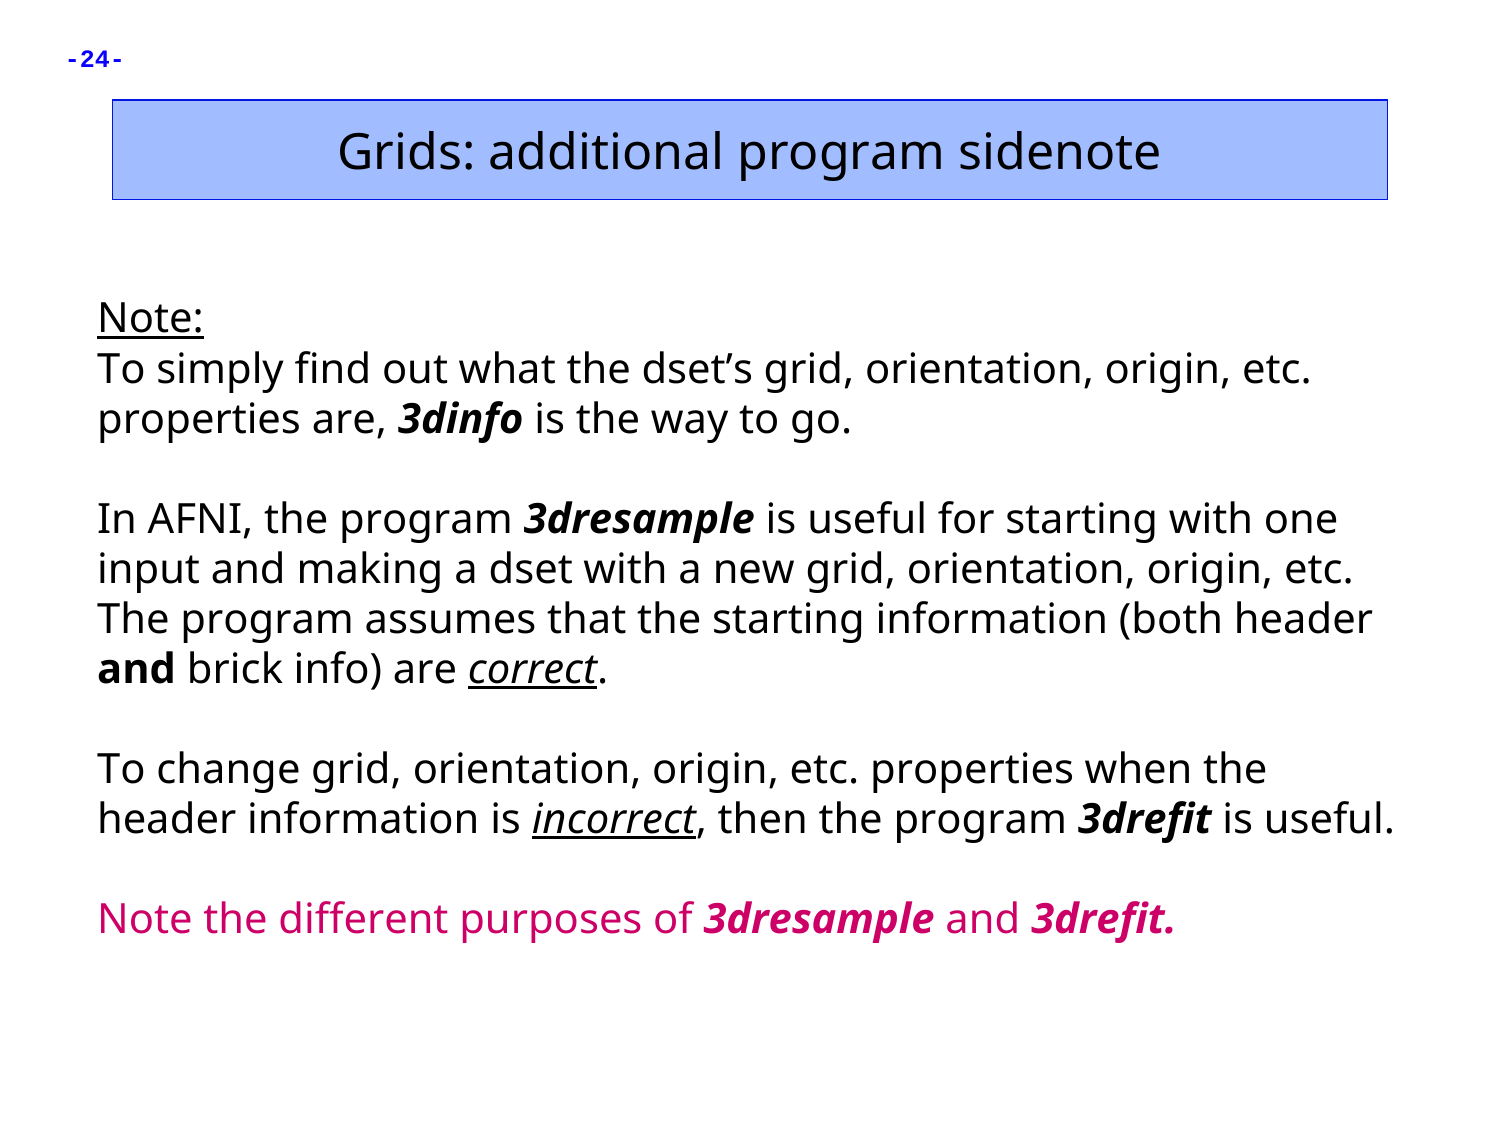

Grids: additional program sidenote
Note:
To simply find out what the dset’s grid, orientation, origin, etc. properties are, 3dinfo is the way to go.
In AFNI, the program 3dresample is useful for starting with one input and making a dset with a new grid, orientation, origin, etc. The program assumes that the starting information (both header and brick info) are correct.
To change grid, orientation, origin, etc. properties when the header information is incorrect, then the program 3drefit is useful.
Note the different purposes of 3dresample and 3drefit.